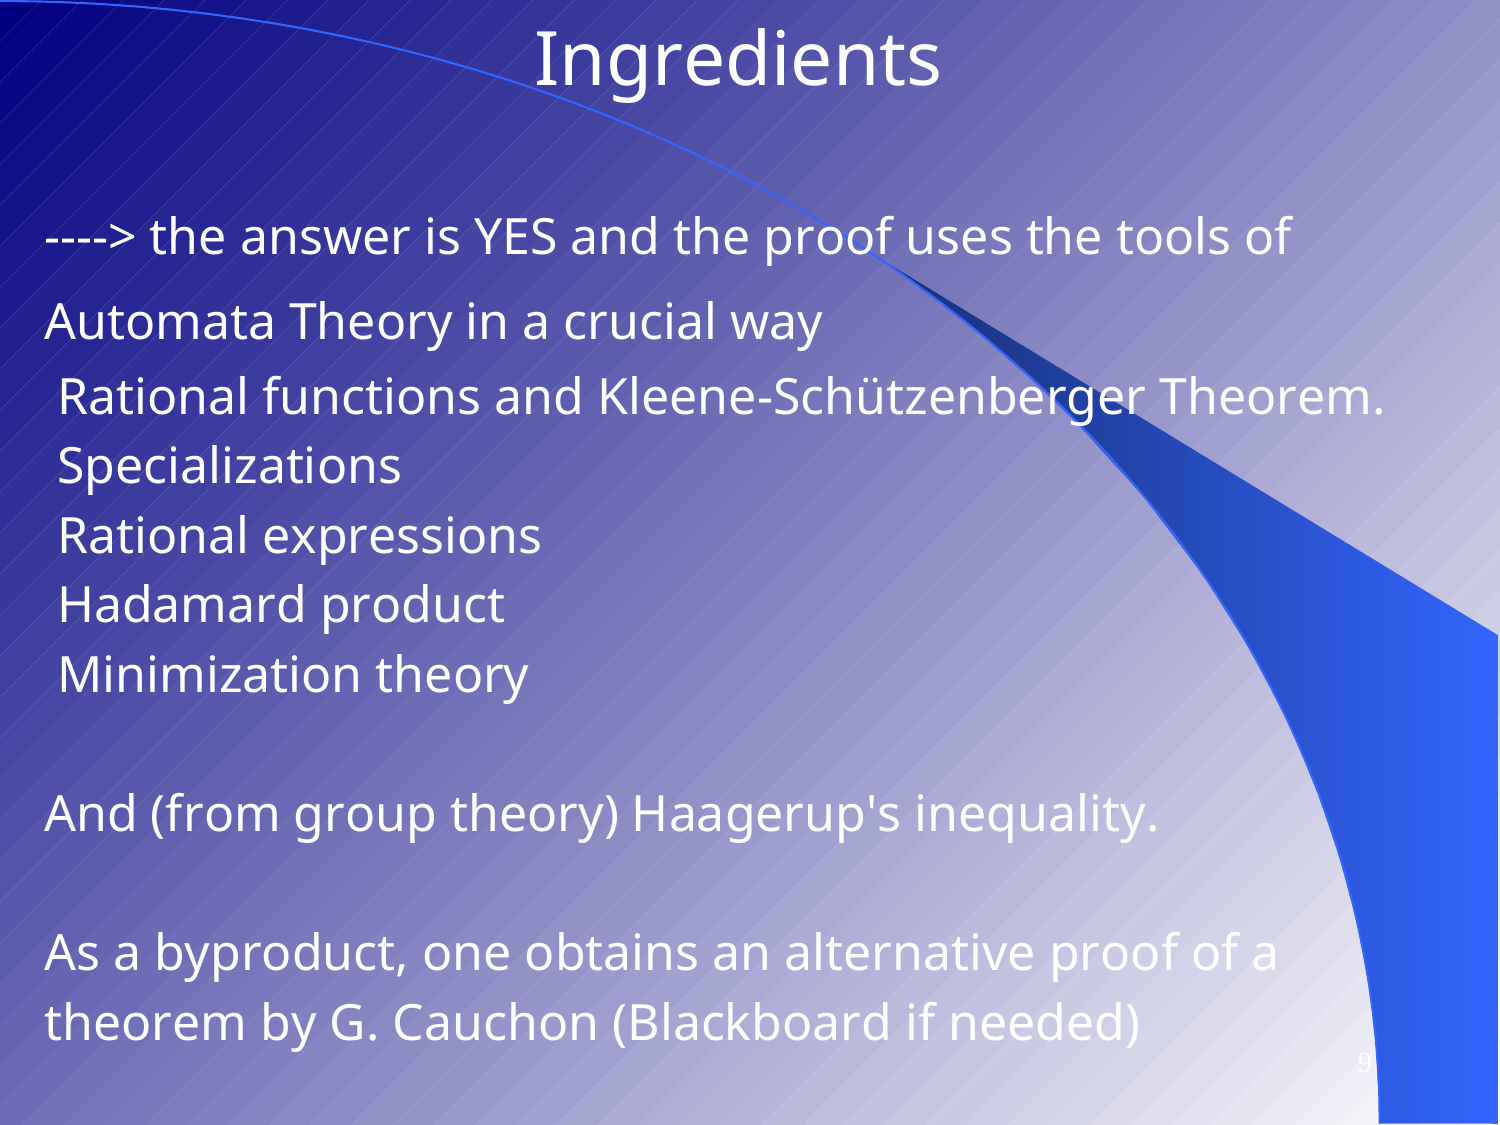

Ingredients
----> the answer is YES and the proof uses the tools of Automata Theory in a crucial way
 Rational functions and Kleene-Schützenberger Theorem.
 Specializations
 Rational expressions
 Hadamard product
 Minimization theory
And (from group theory) Haagerup's inequality.
As a byproduct, one obtains an alternative proof of a theorem by G. Cauchon (Blackboard if needed)
9